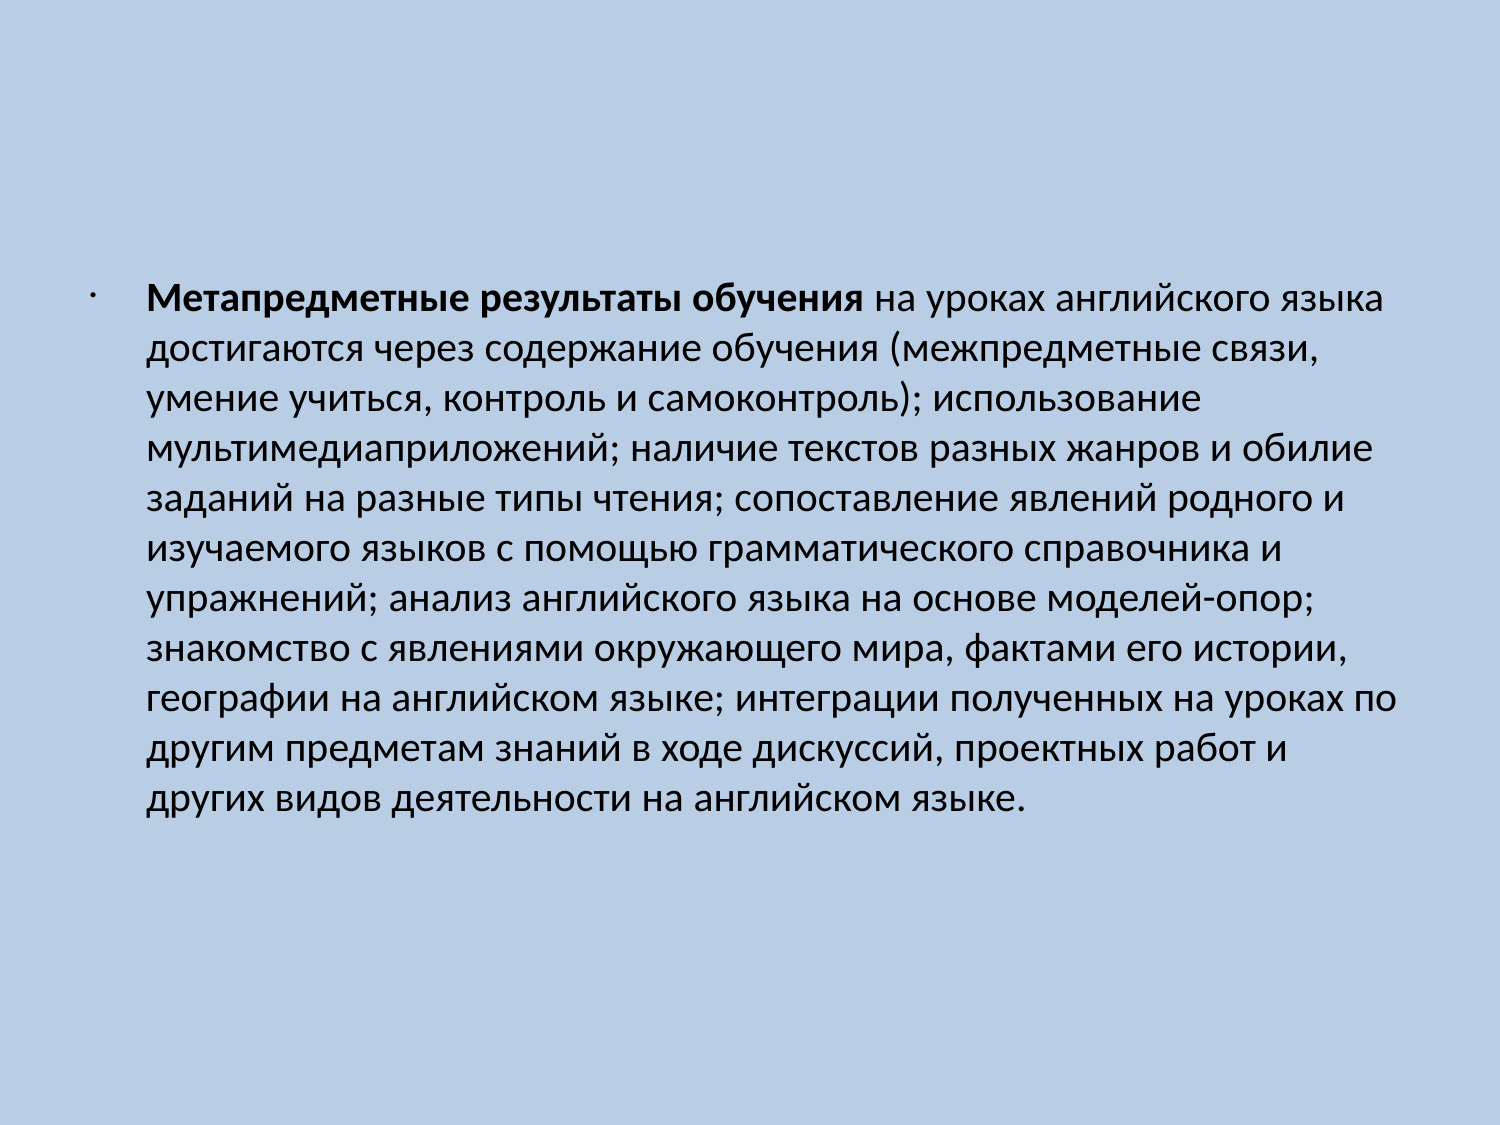

Технология метапредметного обучения
# Метапредметные результаты обучения на уроках английского языка достигаются через содержание обучения (межпредметные связи, умение учиться, контроль и самоконтроль); использование мультимедиаприложений; наличие текстов разных жанров и обилие заданий на разные типы чтения; сопоставление явлений родного и изучаемого языков с помощью грамматического справочника и упражнений; анализ английского языка на основе моделей-опор; знакомство с явлениями окружающего мира, фактами его истории, географии на английском языке; интеграции полученных на уроках по другим предметам знаний в ходе дискуссий, проектных работ и других видов деятельности на английском языке.